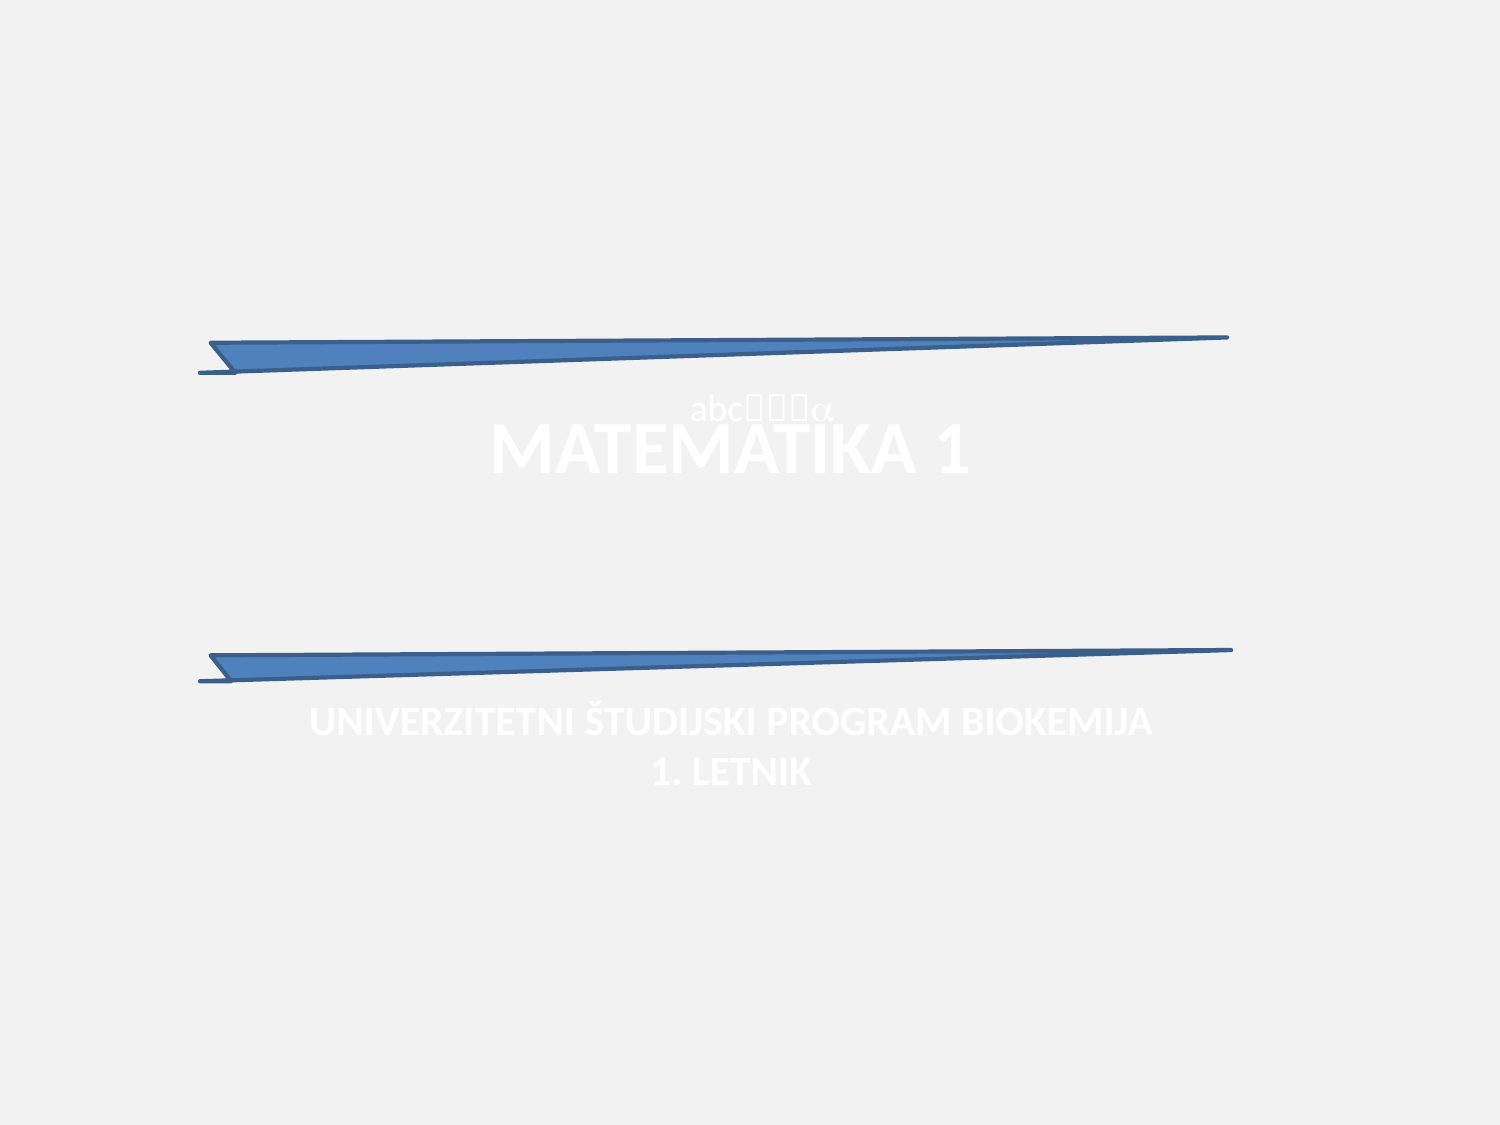

MATEMATIKA 1
abc
UNIVERZITETNI ŠTUDIJSKI PROGRAM BIOKEMIJA
1. LETNIK